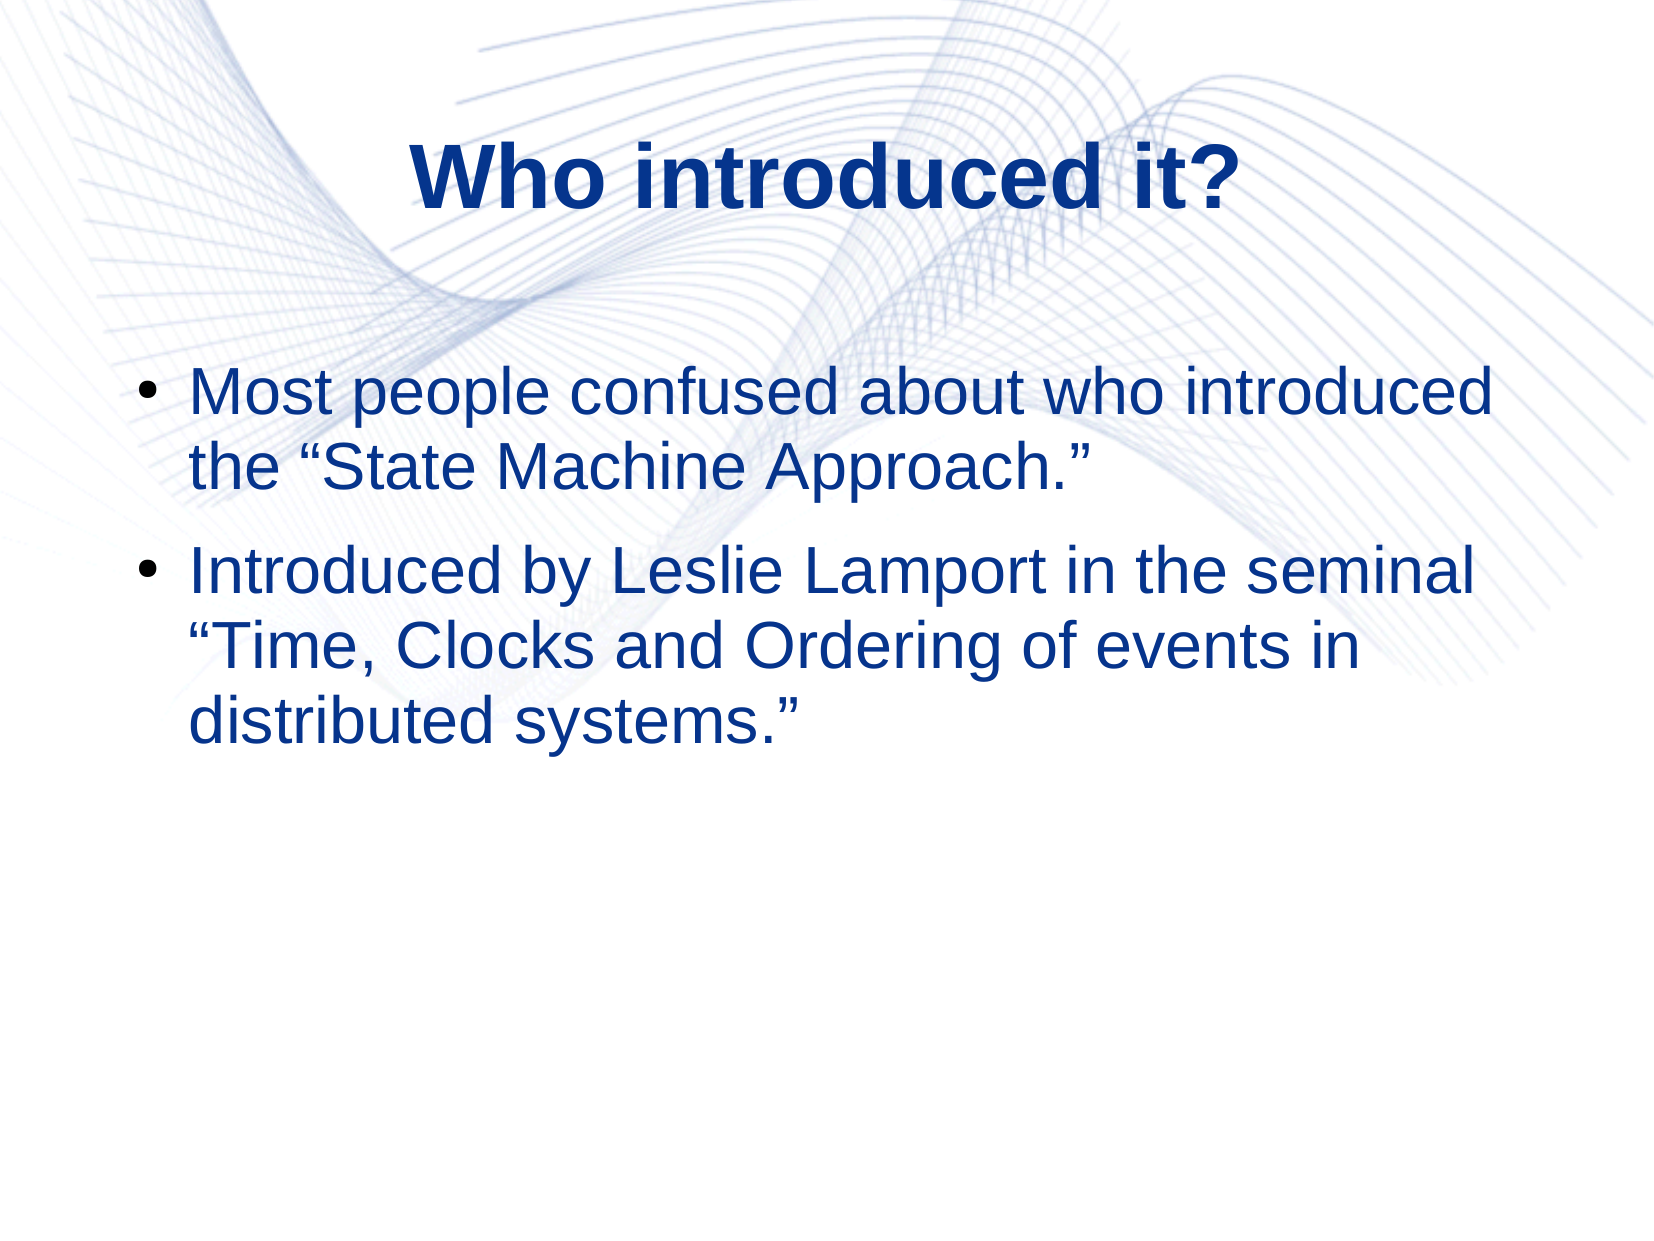

# Who introduced it?
Most people confused about who introduced the “State Machine Approach.”
Introduced by Leslie Lamport in the seminal “Time, Clocks and Ordering of events in distributed systems.”